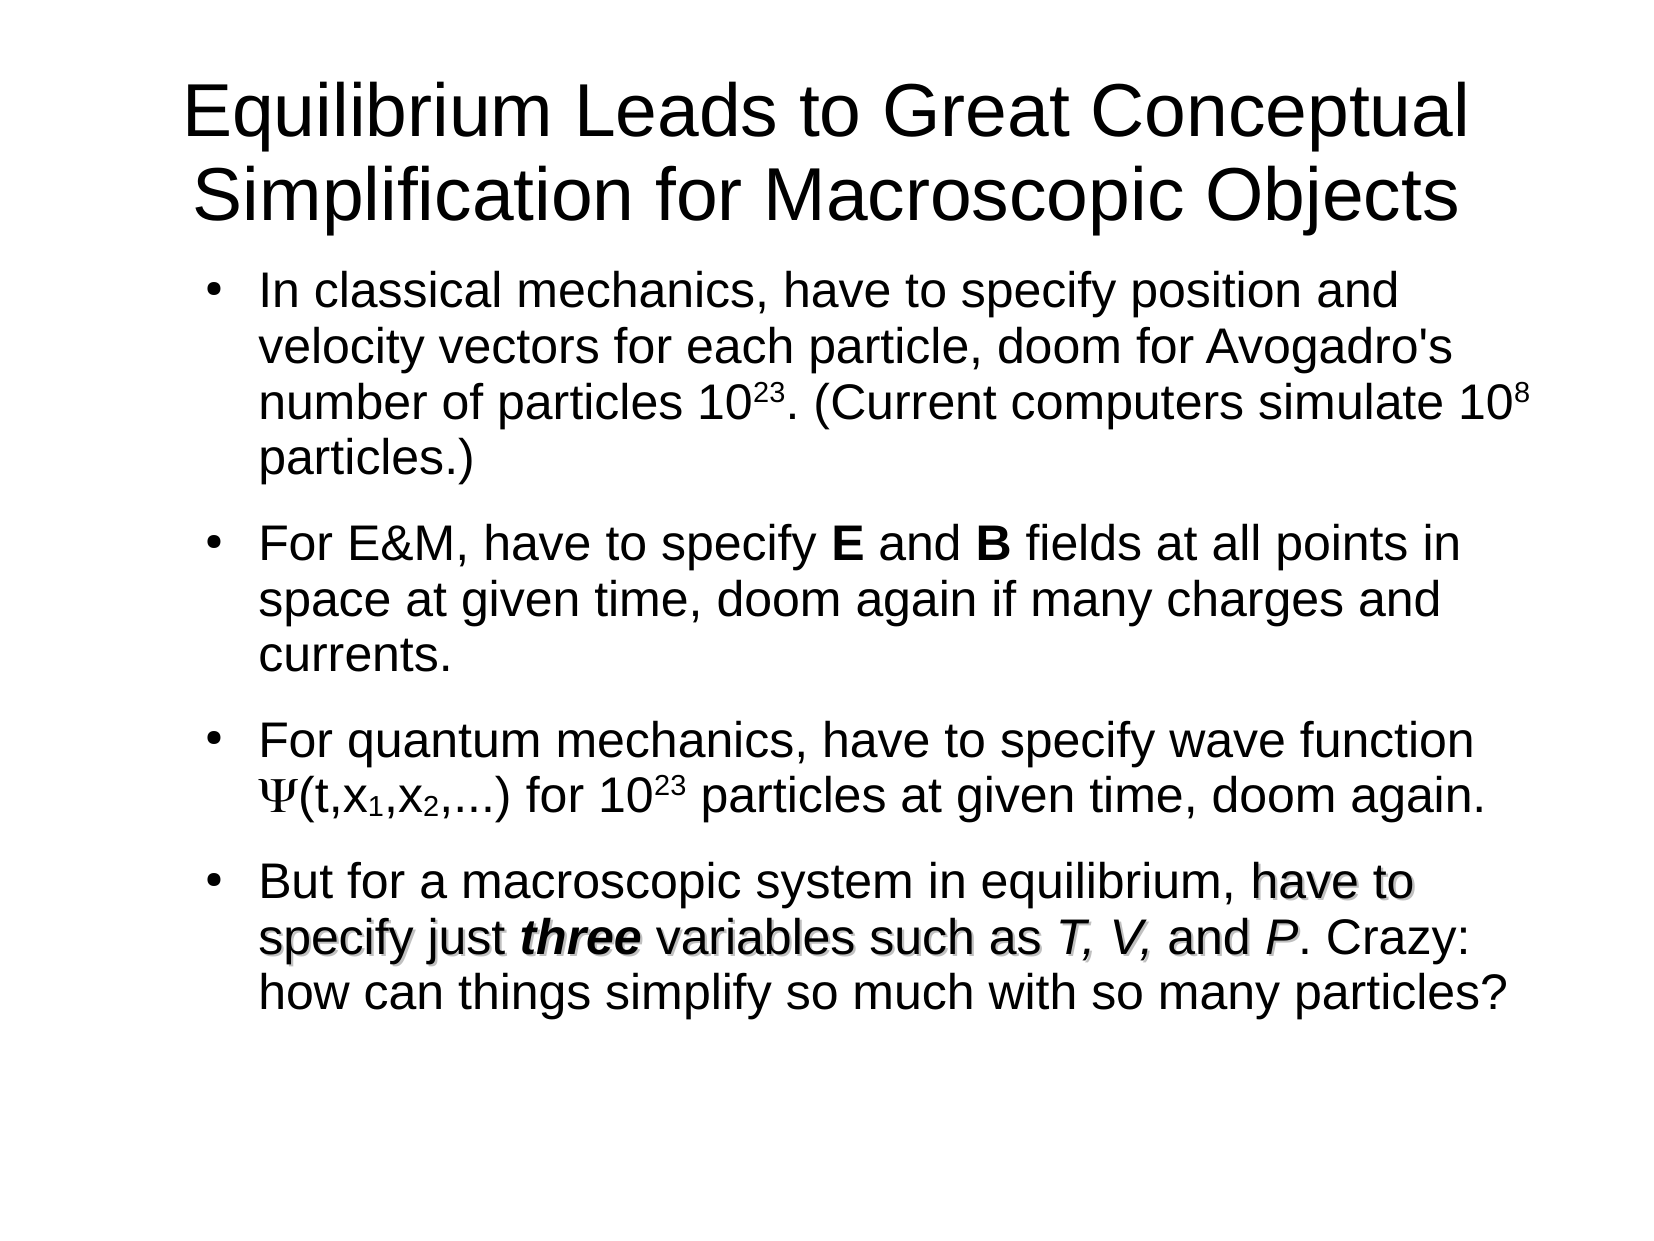

# Equilibrium Leads to Great Conceptual Simplification for Macroscopic Objects
In classical mechanics, have to specify position and velocity vectors for each particle, doom for Avogadro's number of particles 1023. (Current computers simulate 108 particles.)
For E&M, have to specify E and B fields at all points in space at given time, doom again if many charges and currents.
For quantum mechanics, have to specify wave function (t,x1,x2,...) for 1023 particles at given time, doom again.
But for a macroscopic system in equilibrium, have to specify just three variables such as T, V, and P. Crazy: how can things simplify so much with so many particles?
In classical mechanics, have to specify position and velocity vectors for each particle, doom for Avogadro's number of particles 1023. (Current computers simulate 108 particles.)
For quantum mechanics, have to specify wave function (t,x1,x2,...) for all particles at given time, doom again.
For E&M, have to specify E and B fields at all points in space at given time, doom again if many charges and currents.
But for macroscopic systems in equilibrium, have to specify just two variables such as T and P. Crazy paradox: how can things simplify so much with so many particles?